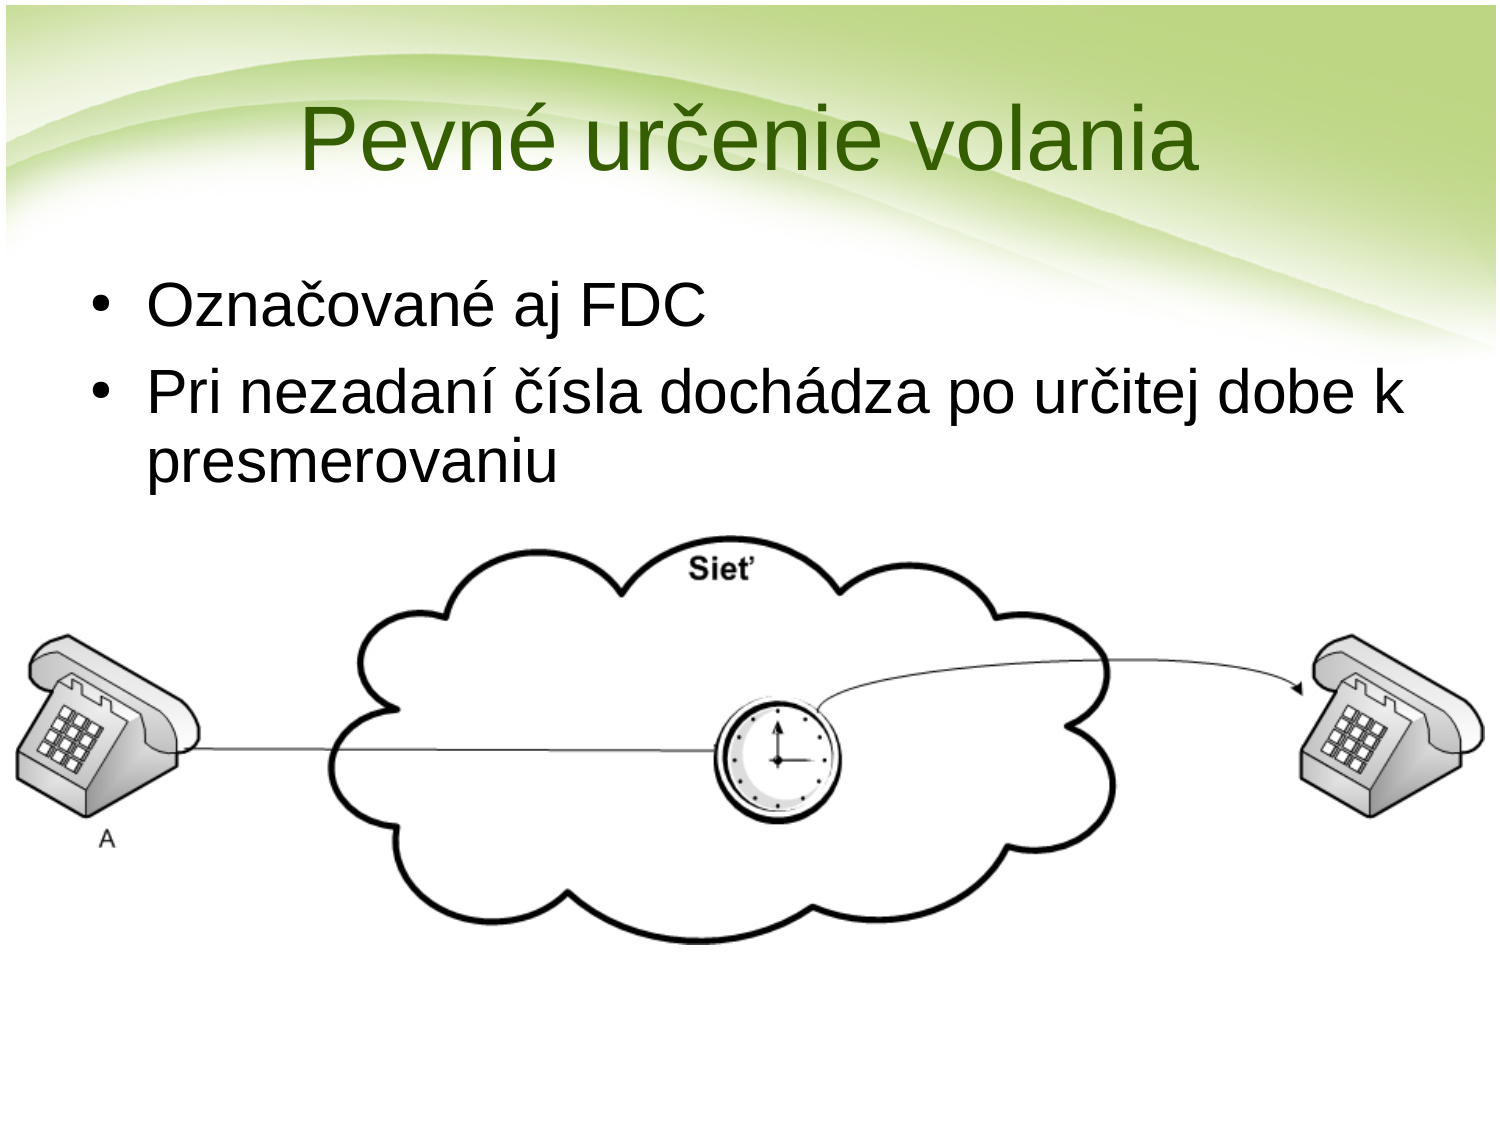

# Pevné určenie volania
Označované aj FDC
Pri nezadaní čísla dochádza po určitej dobe k presmerovaniu